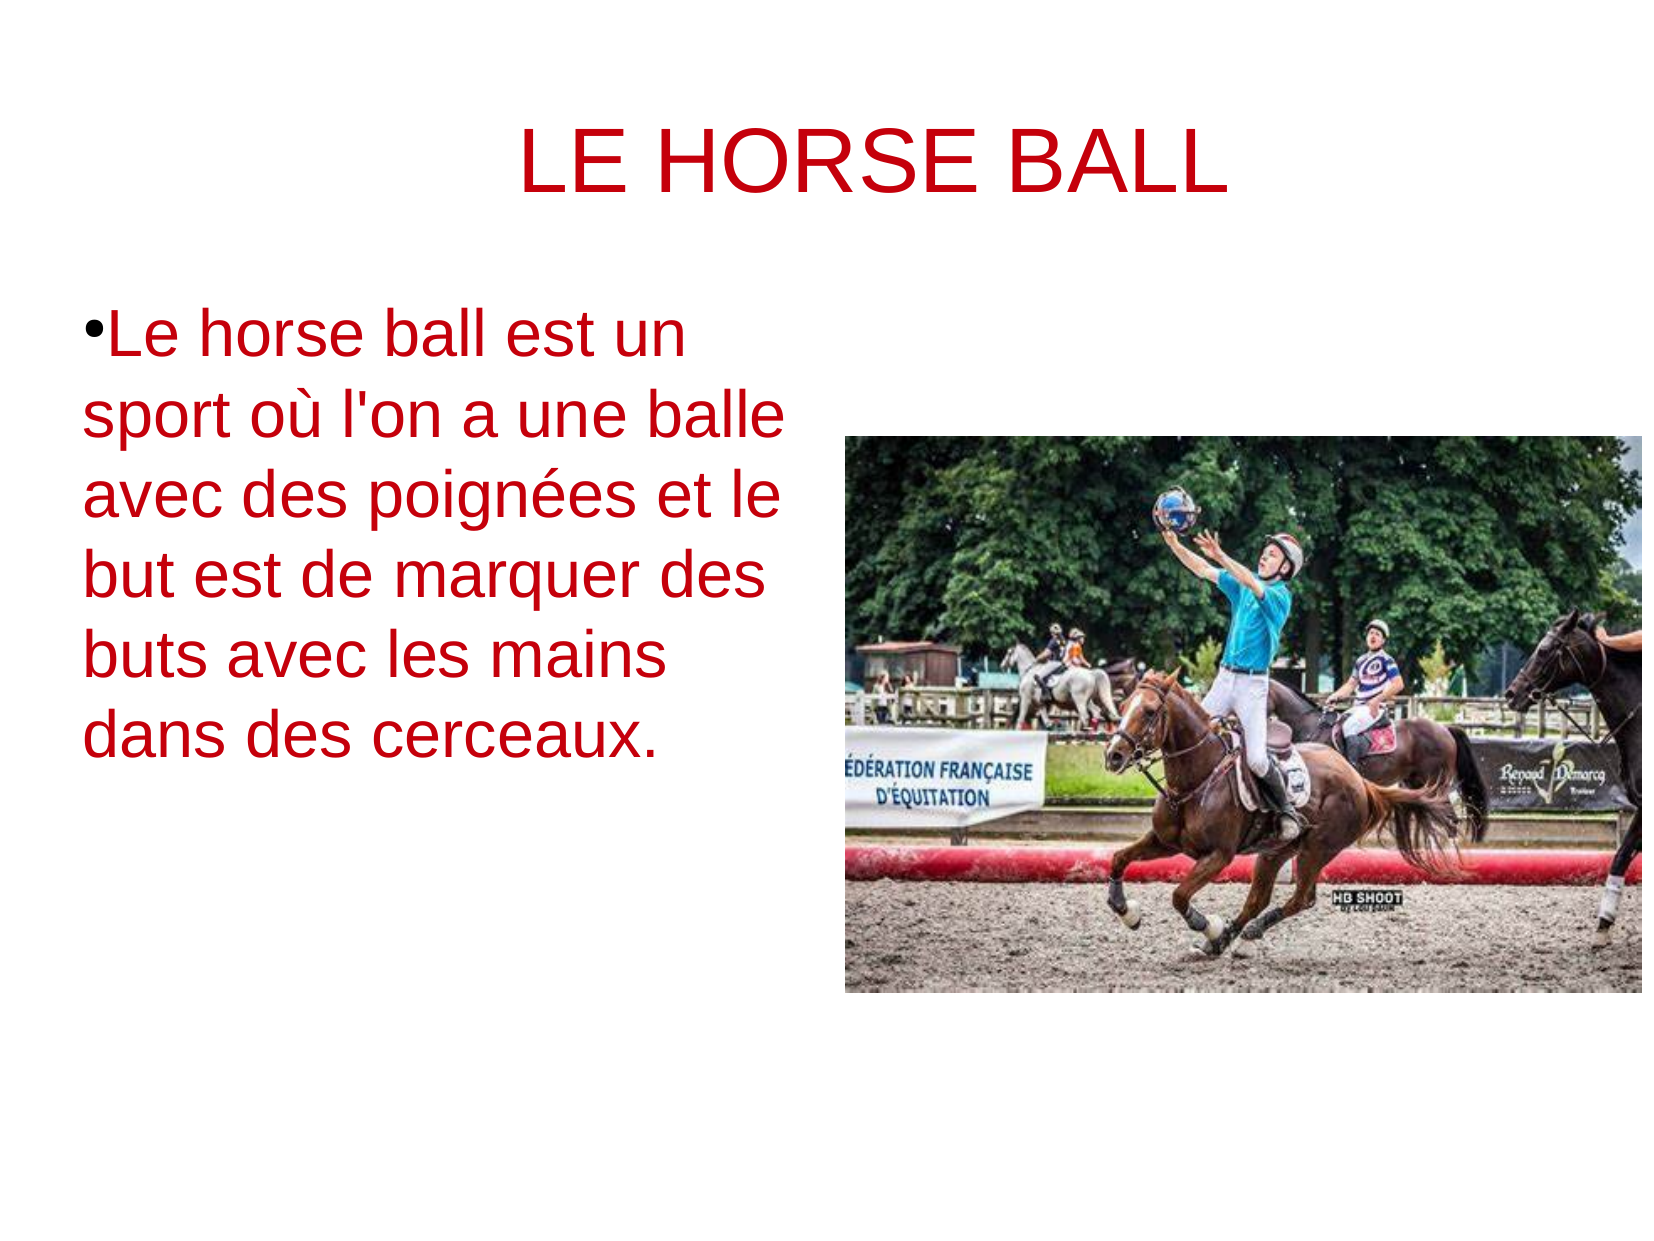

# LE HORSE BALL
Le horse ball est un sport où l'on a une balle avec des poignées et le but est de marquer des buts avec les mains dans des cerceaux.